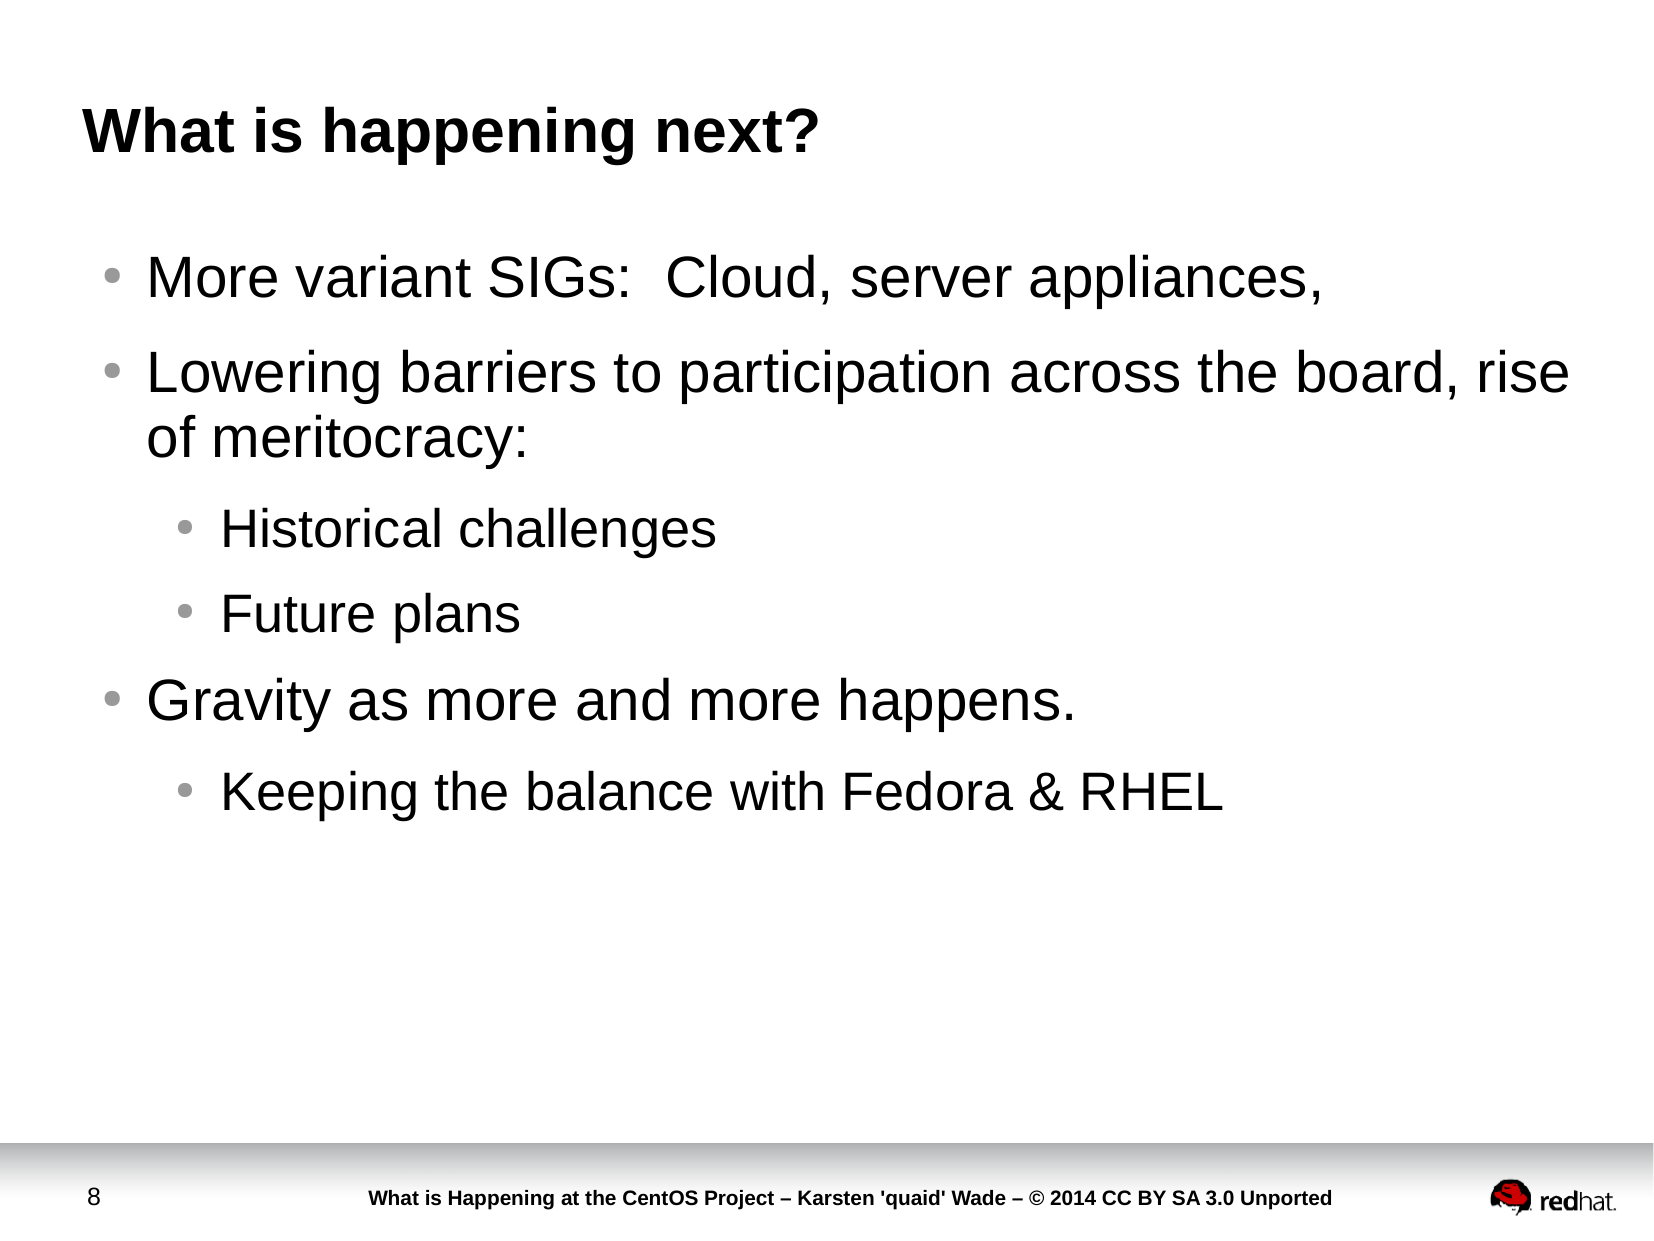

# What is happening next?
More variant SIGs: Cloud, server appliances,
Lowering barriers to participation across the board, rise of meritocracy:
Historical challenges
Future plans
Gravity as more and more happens.
Keeping the balance with Fedora & RHEL